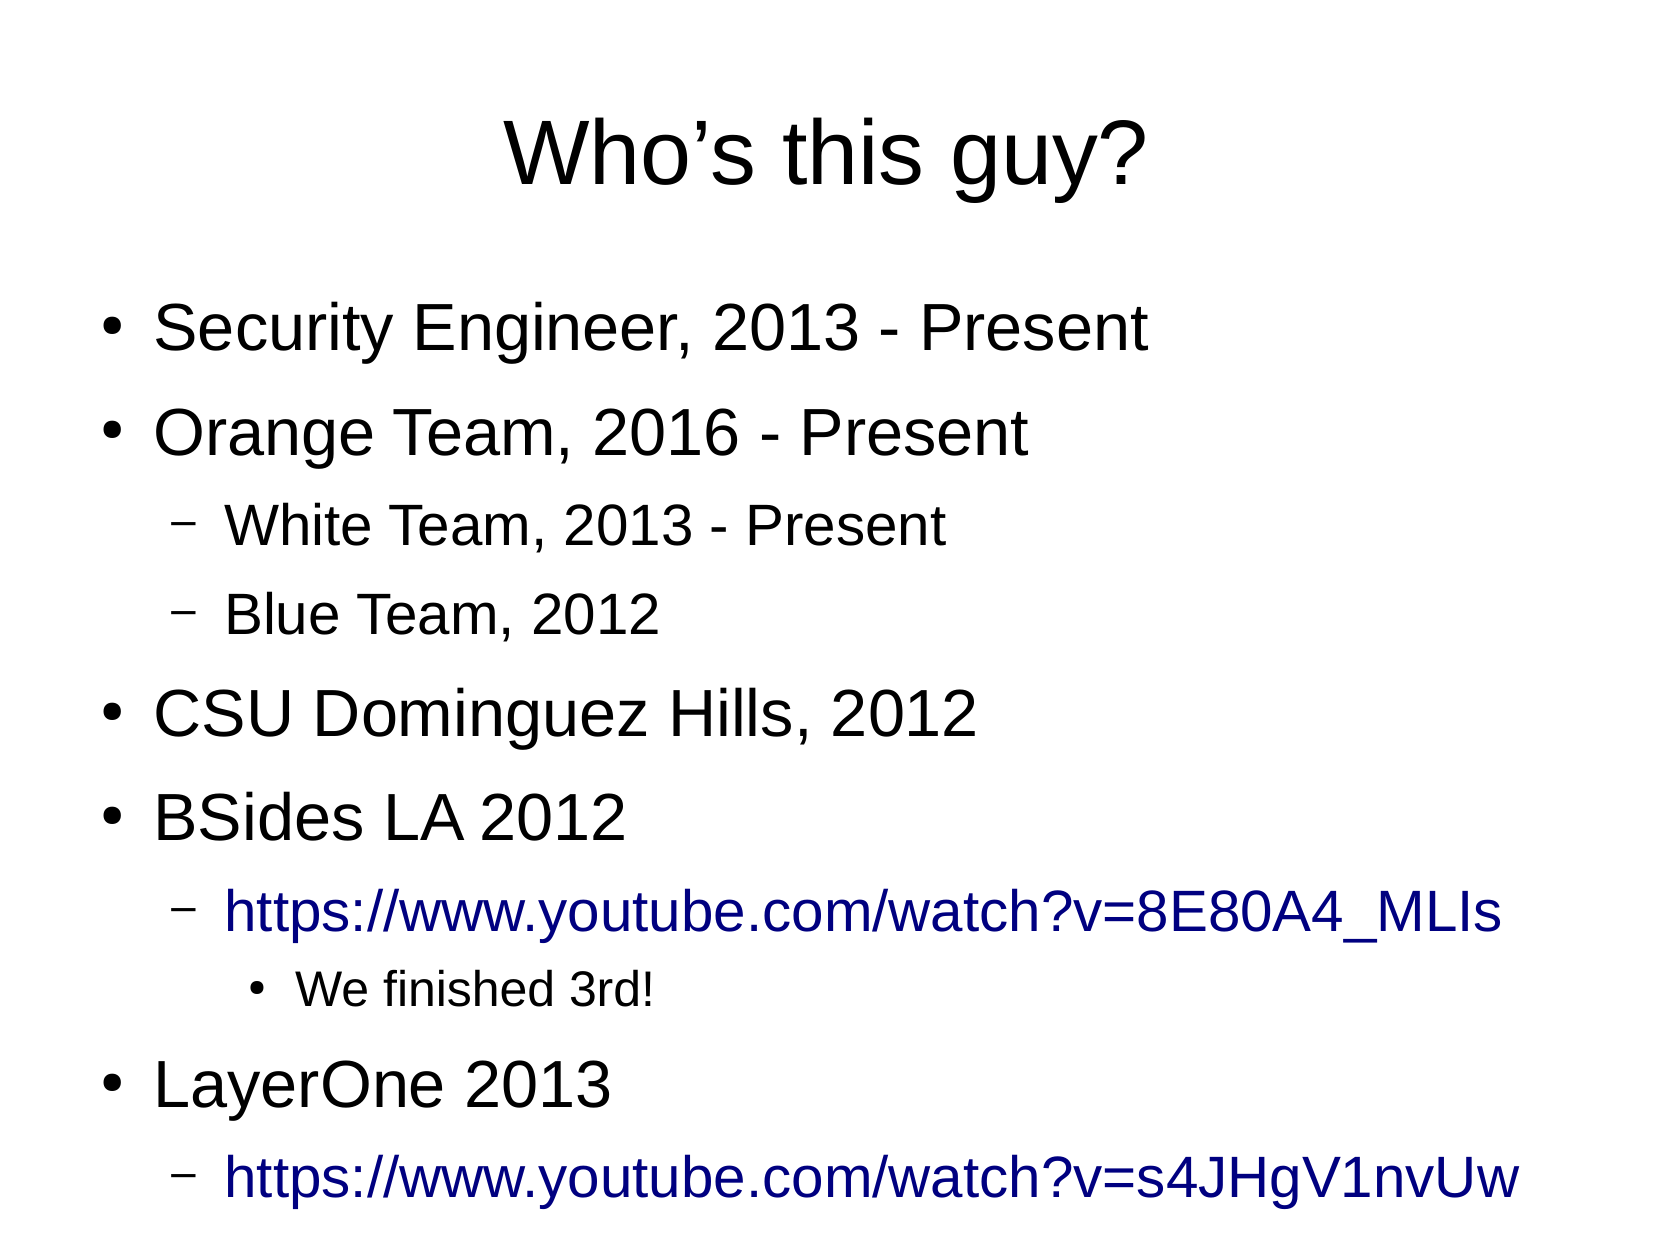

# Who’s this guy?
Security Engineer, 2013 - Present
Orange Team, 2016 - Present
White Team, 2013 - Present
Blue Team, 2012
CSU Dominguez Hills, 2012
BSides LA 2012
https://www.youtube.com/watch?v=8E80A4_MLIs
We finished 3rd!
LayerOne 2013
https://www.youtube.com/watch?v=s4JHgV1nvUw